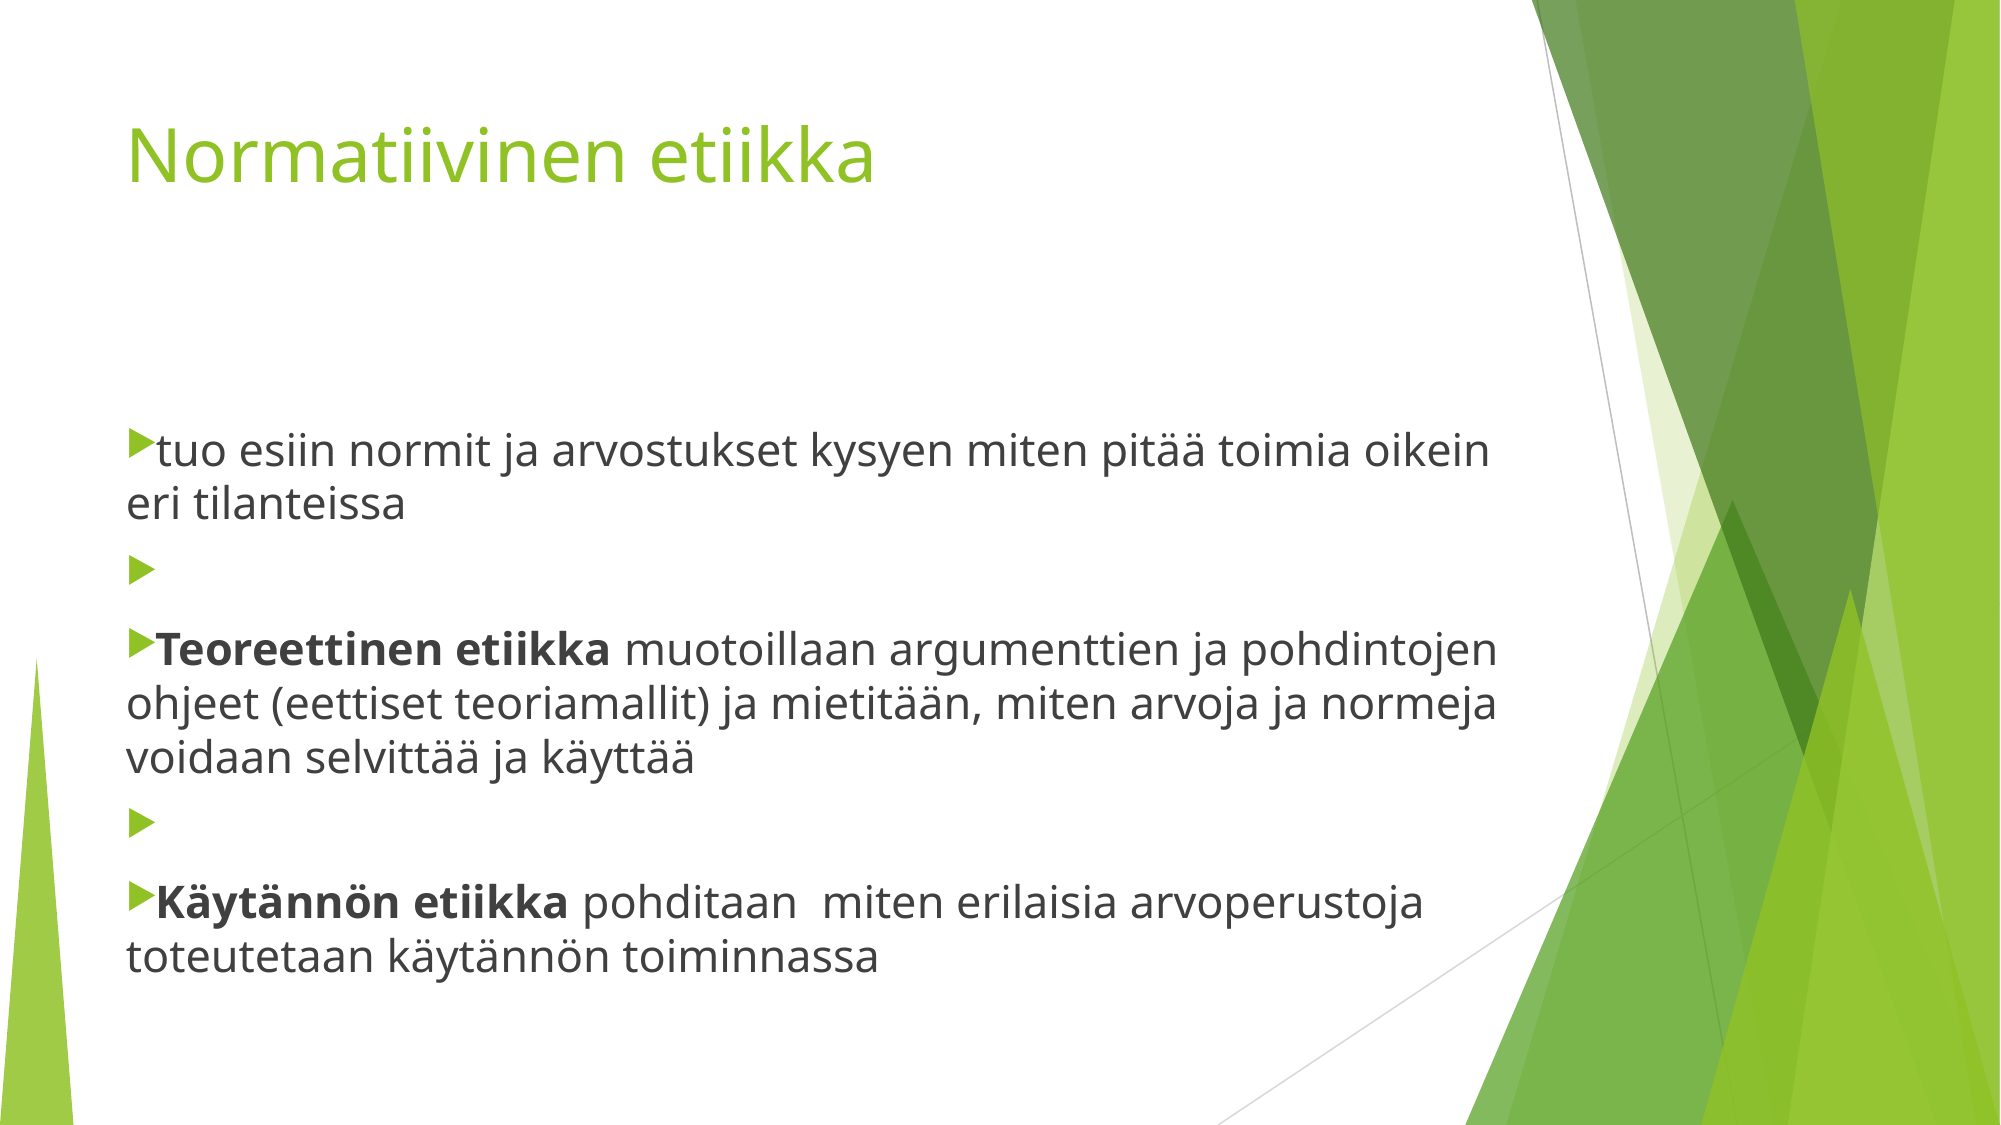

# Normatiivinen etiikka
tuo esiin normit ja arvostukset kysyen miten pitää toimia oikein eri tilanteissa
Teoreettinen etiikka muotoillaan argumenttien ja pohdintojen ohjeet (eettiset teoriamallit) ja mietitään, miten arvoja ja normeja voidaan selvittää ja käyttää
Käytännön etiikka pohditaan miten erilaisia arvoperustoja toteutetaan käytännön toiminnassa